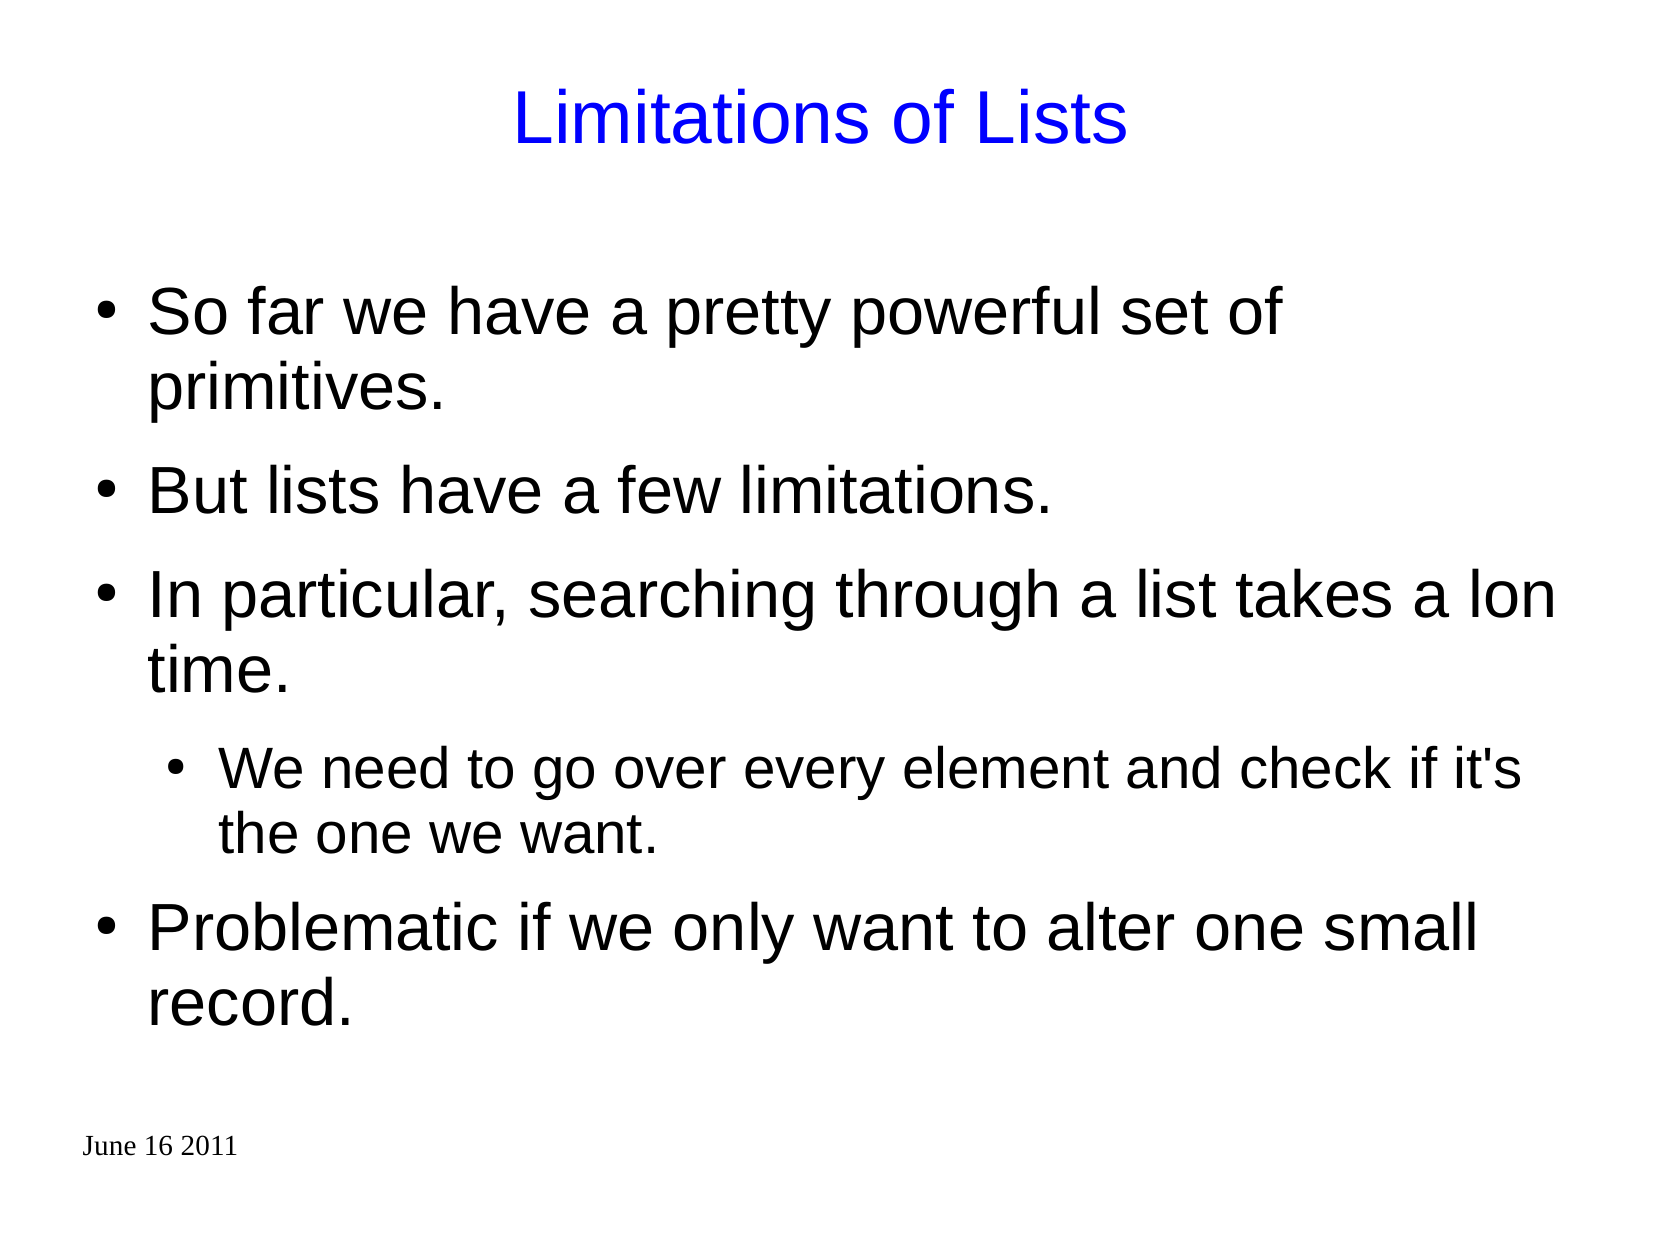

# Limitations of Lists
So far we have a pretty powerful set of primitives.
But lists have a few limitations.
In particular, searching through a list takes a lon time.
We need to go over every element and check if it's the one we want.
Problematic if we only want to alter one small record.
June 16 2011